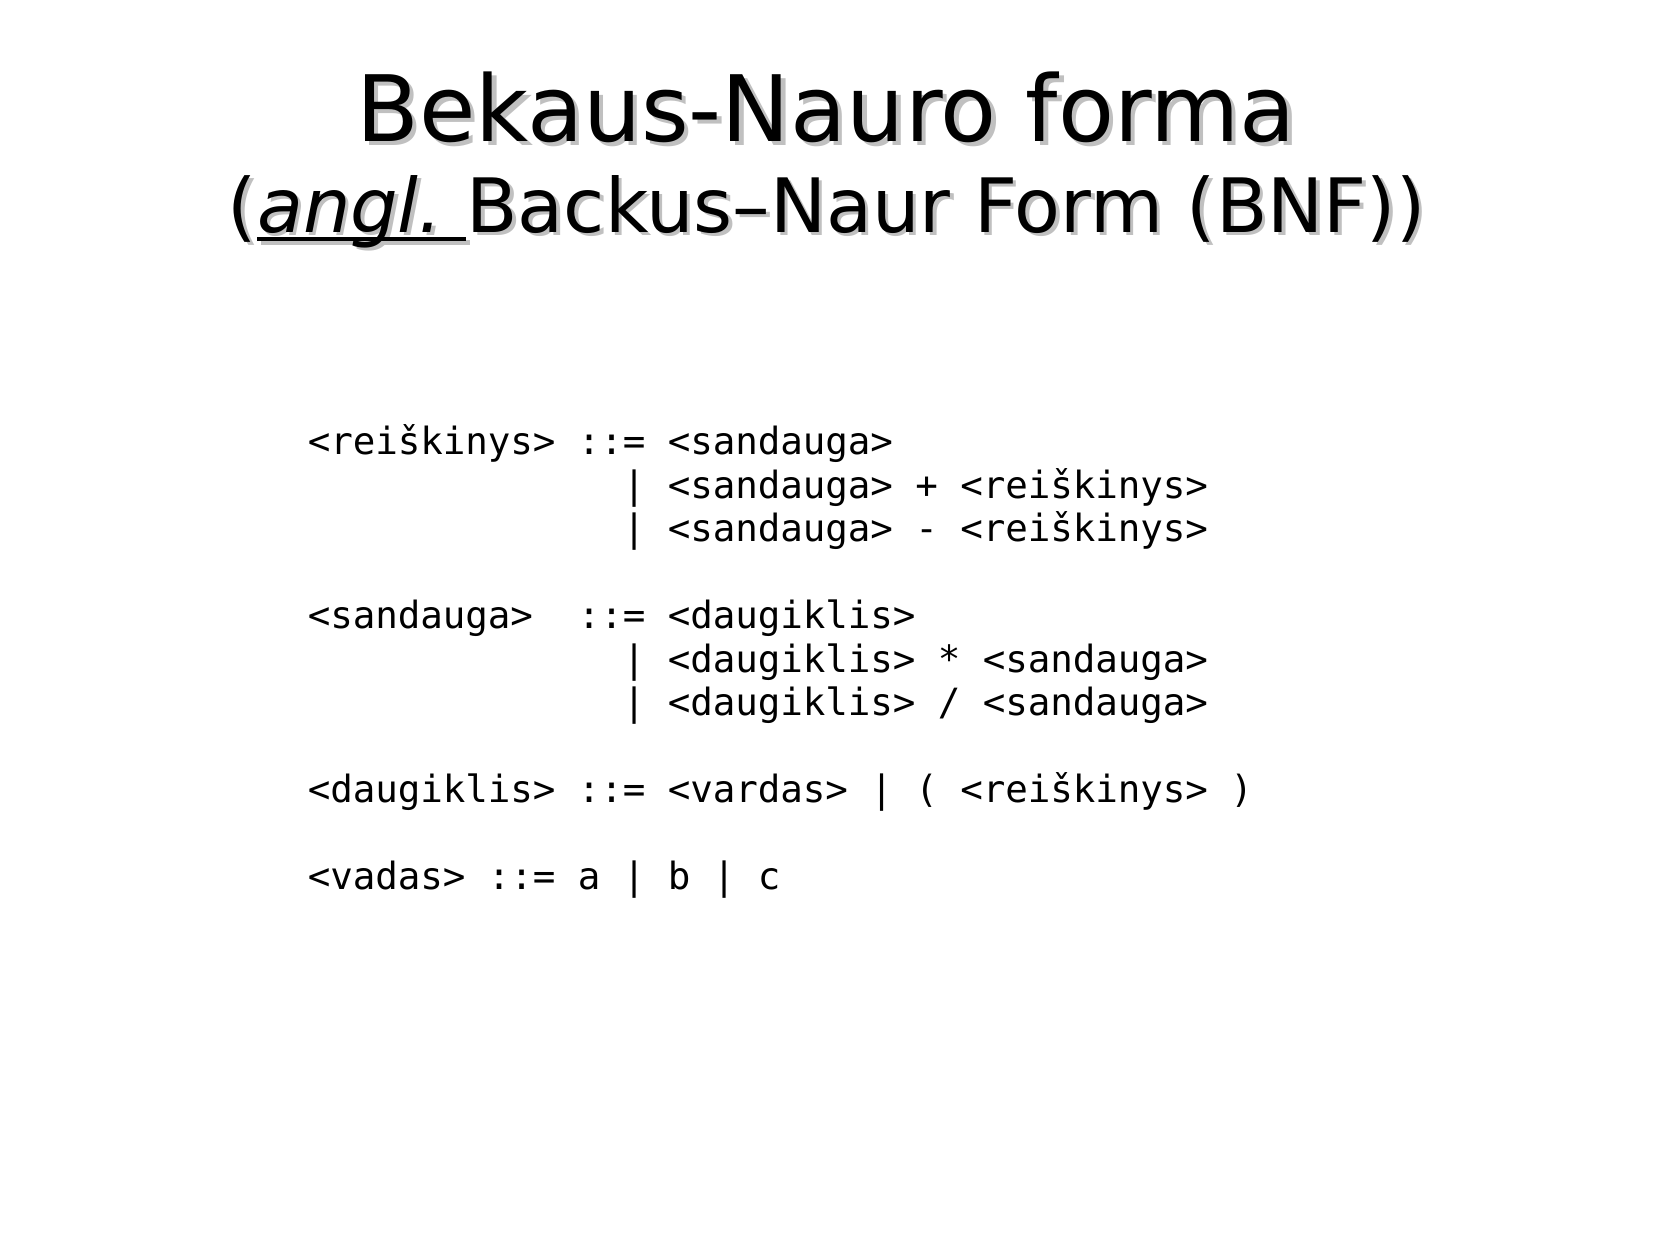

# Bekaus-Nauro forma (angl. Backus–Naur Form (BNF))
<reiškinys> ::= <sandauga>
              | <sandauga> + <reiškinys>
              | <sandauga> - <reiškinys>
<sandauga>  ::= <daugiklis>
              | <daugiklis> * <sandauga>
              | <daugiklis> / <sandauga>
<daugiklis> ::= <vardas> | ( <reiškinys> )
<vadas> ::= a | b | c